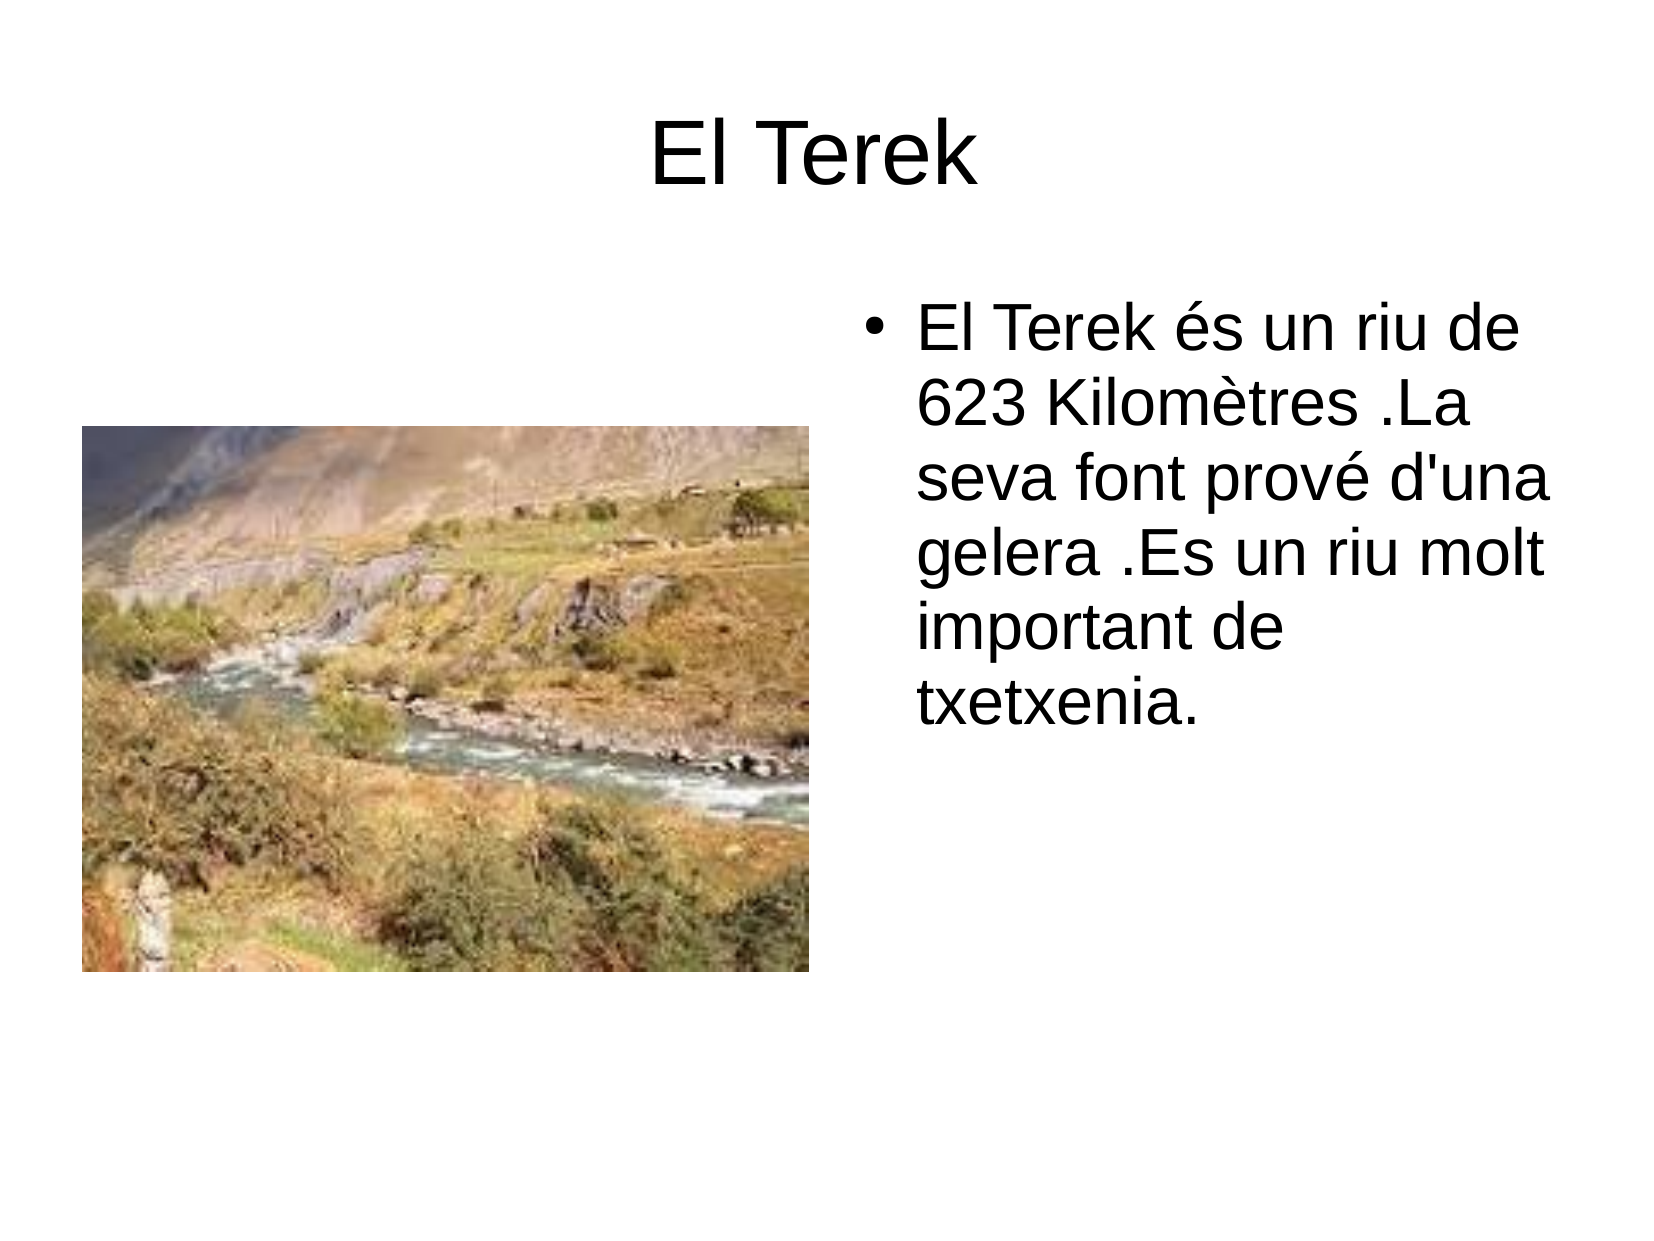

# El Terek
El Terek és un riu de 623 Kilomètres .La seva font prové d'una gelera .Es un riu molt important de txetxenia.